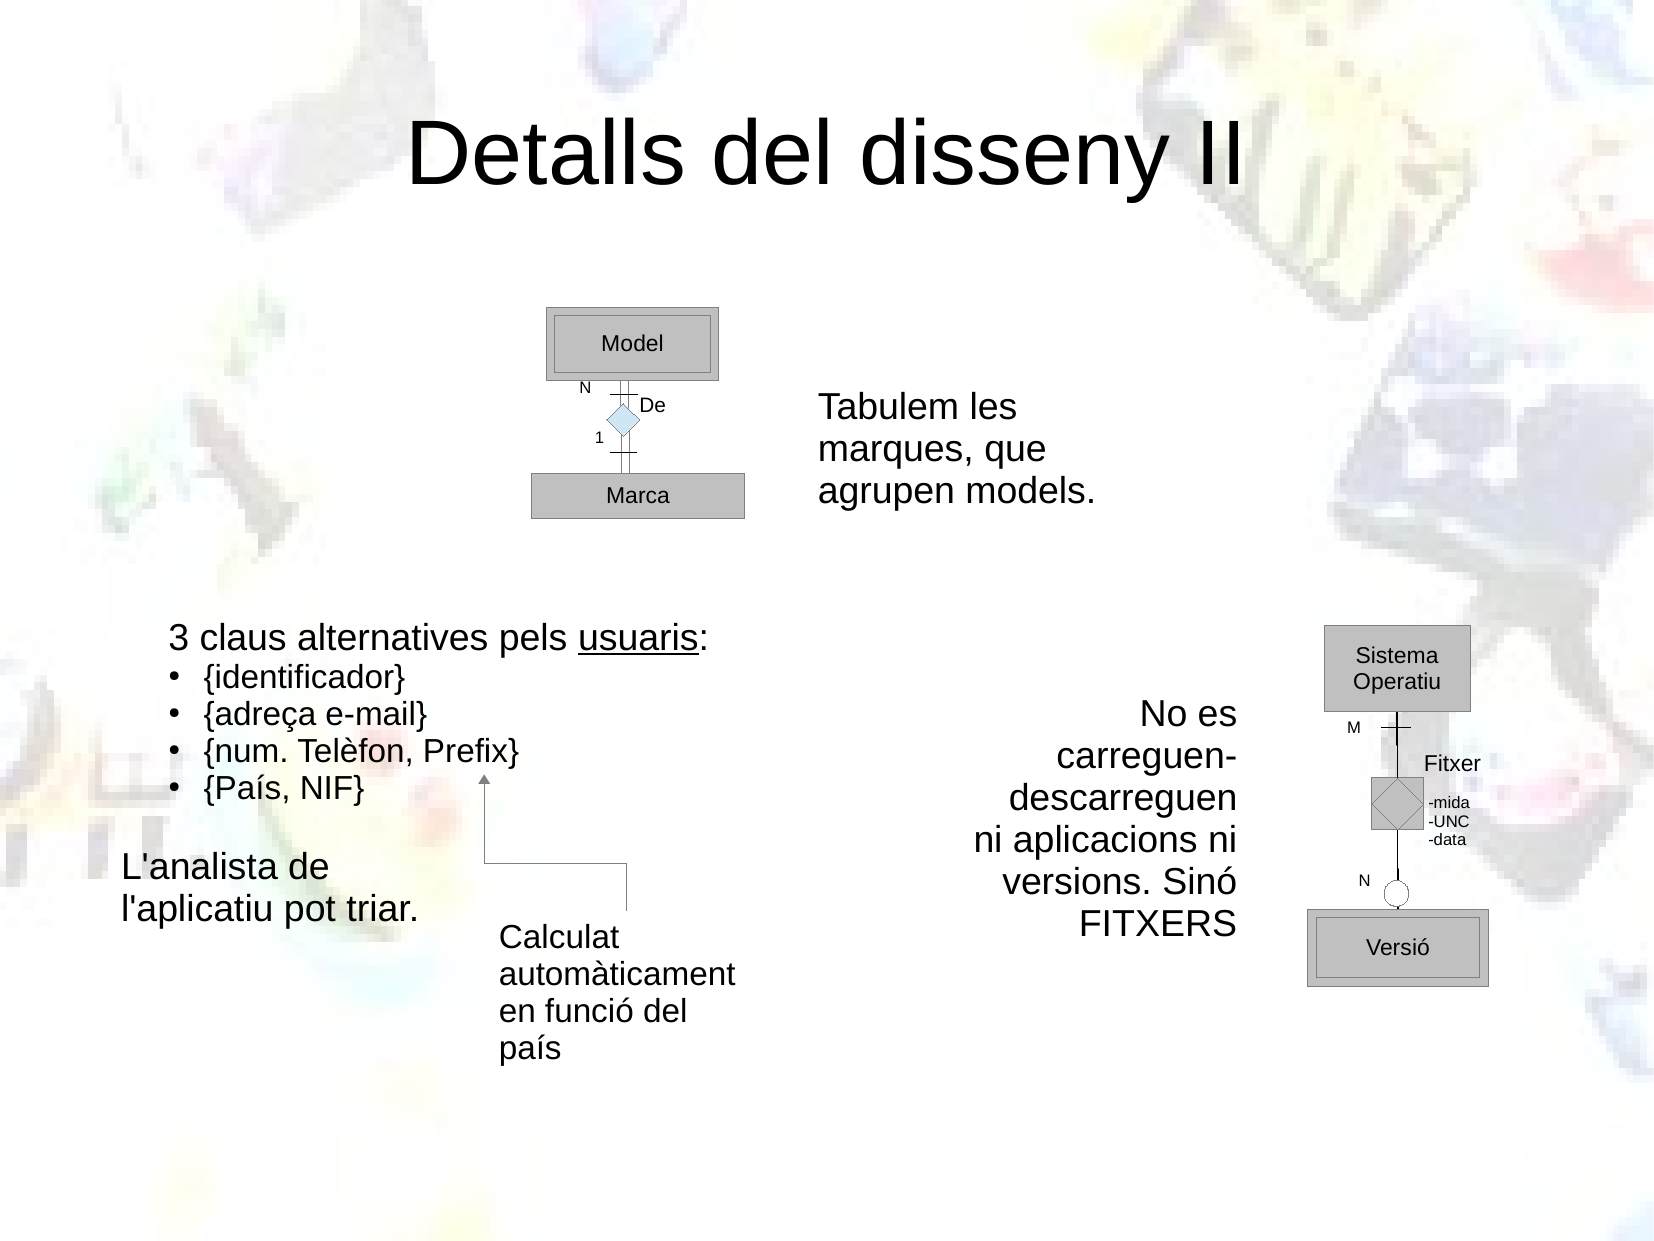

# Detalls del disseny II
Model
N
De
1
Marca
Tabulem les marques, que agrupen models.
3 claus alternatives pels usuaris:
{identificador}
{adreça e-mail}
{num. Telèfon, Prefix}
{País, NIF}
Sistema
Operatiu
M
Fitxer
-mida
-UNC
-data
N
Versió
No es carreguen-descarreguen ni aplicacions ni versions. Sinó FITXERS
L'analista de l'aplicatiu pot triar.
Calculat automàticament en funció del país